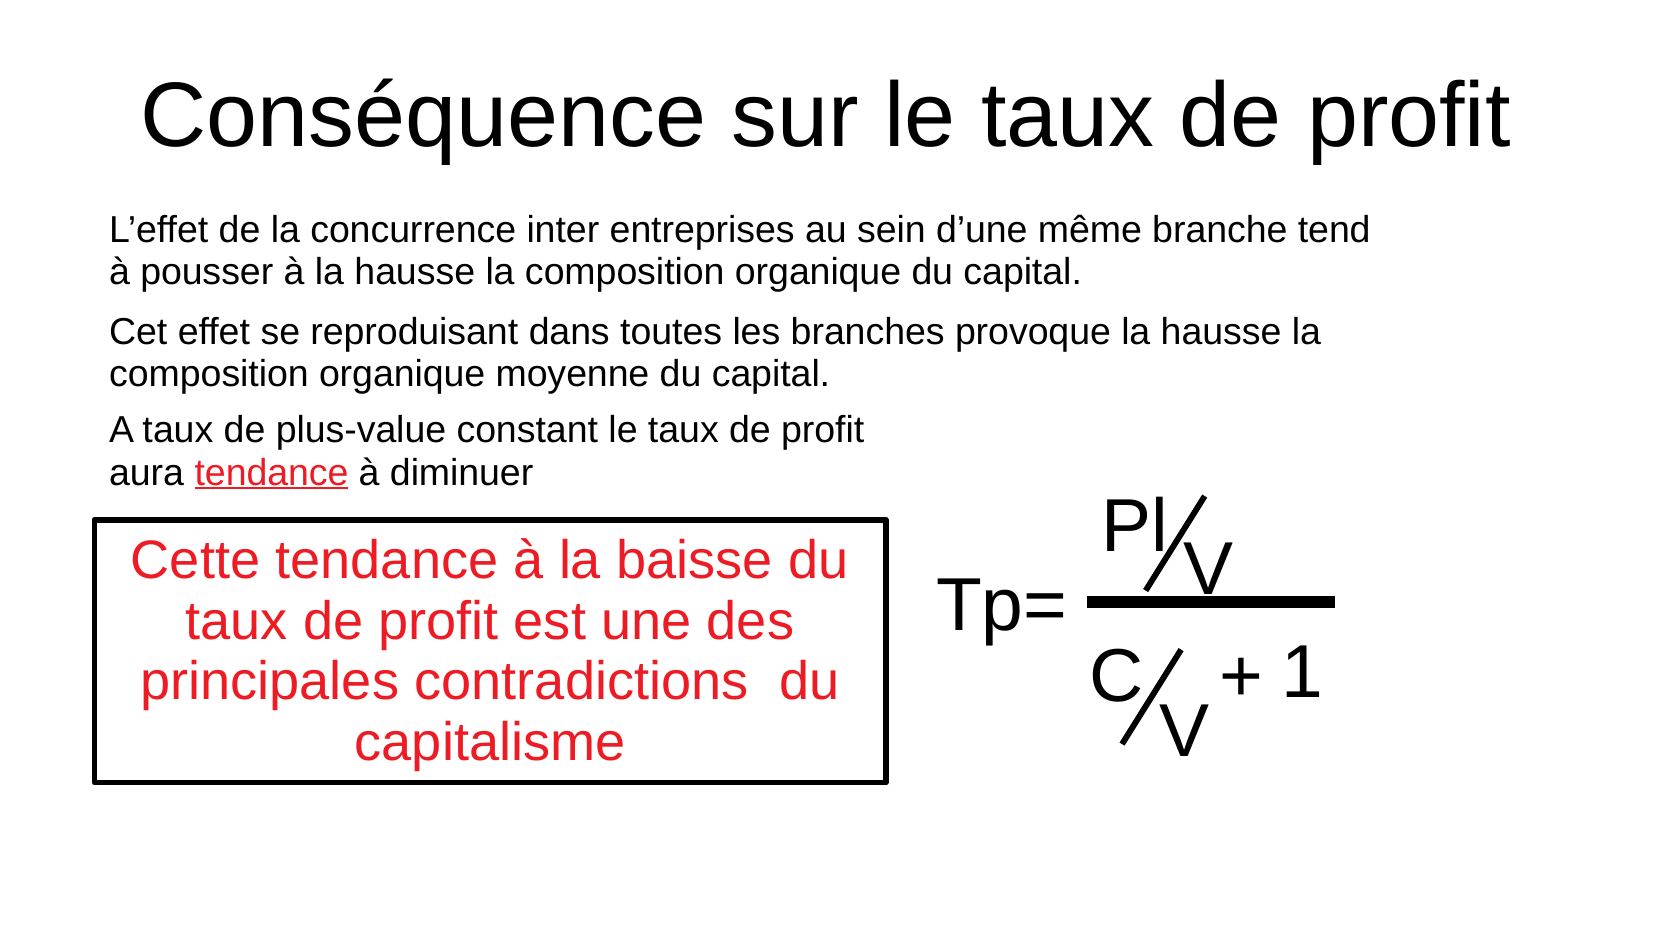

# Conséquence sur le taux de profit
L’effet de la concurrence inter entreprises au sein d’une même branche tend à pousser à la hausse la composition organique du capital.
Cet effet se reproduisant dans toutes les branches provoque la hausse la composition organique moyenne du capital.
A taux de plus-value constant le taux de profit aura tendance à diminuer
Pl
V
Tp=
1
C
+
V
Cette tendance à la baisse du taux de profit est une des principales contradictions du capitalisme